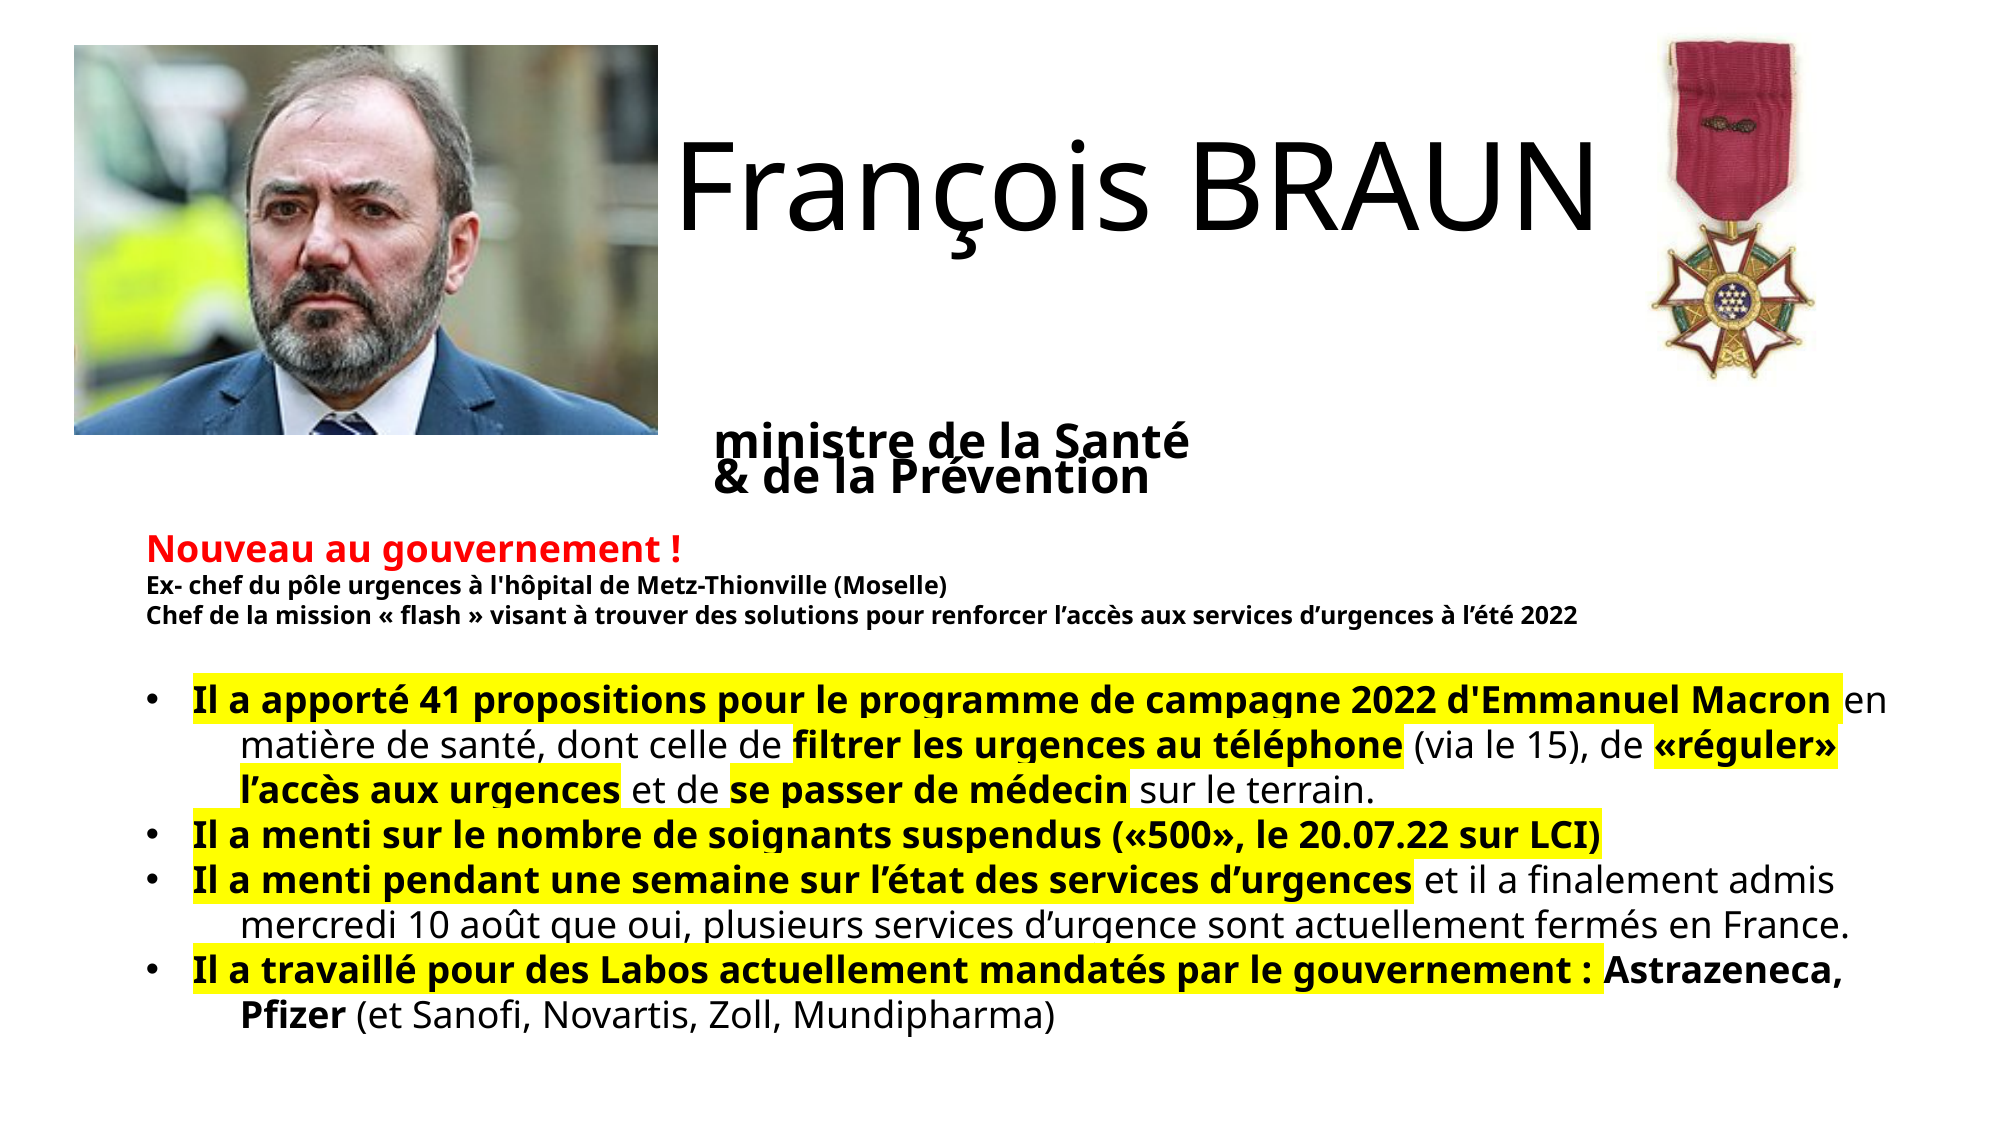

# François BRAUN
ministre de la Santé
& de la Prévention
Nouveau au gouvernement !
Ex- chef du pôle urgences à l'hôpital de Metz-Thionville (Moselle)
Chef de la mission « flash » visant à trouver des solutions pour renforcer l’accès aux services d’urgences à l’été 2022
Il a apporté 41 propositions pour le programme de campagne 2022 d'Emmanuel Macron en matière de santé, dont celle de filtrer les urgences au téléphone (via le 15), de «réguler» l’accès aux urgences et de se passer de médecin sur le terrain.
Il a menti sur le nombre de soignants suspendus («500», le 20.07.22 sur LCI)
Il a menti pendant une semaine sur l’état des services d’urgences et il a finalement admis mercredi 10 août que oui, plusieurs services d’urgence sont actuellement fermés en France.
Il a travaillé pour des Labos actuellement mandatés par le gouvernement : Astrazeneca, Pfizer (et Sanofi, Novartis, Zoll, Mundipharma)